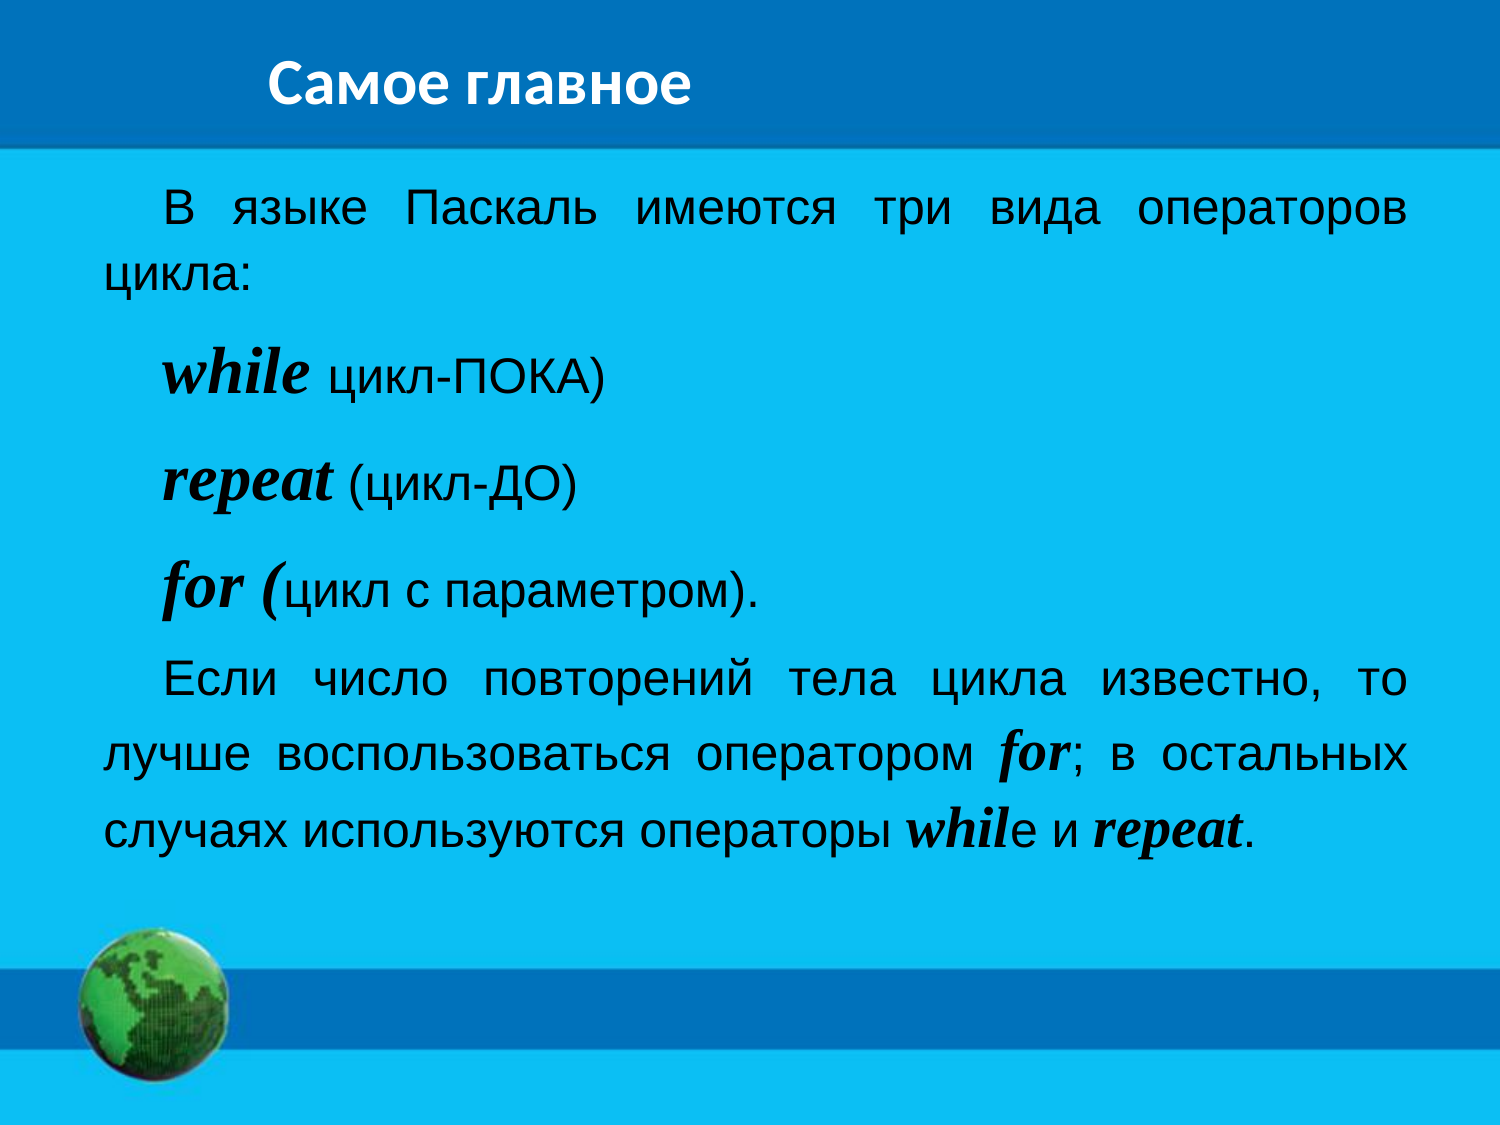

Самое главное
В языке Паскаль имеются три вида операторов цикла:
while цикл-ПОКА)
repeat (цикл-ДО)
for (цикл с параметром).
Если число повторений тела цикла известно, то лучше воспользоваться оператором for; в остальных случаях используются операторы while и repeat.